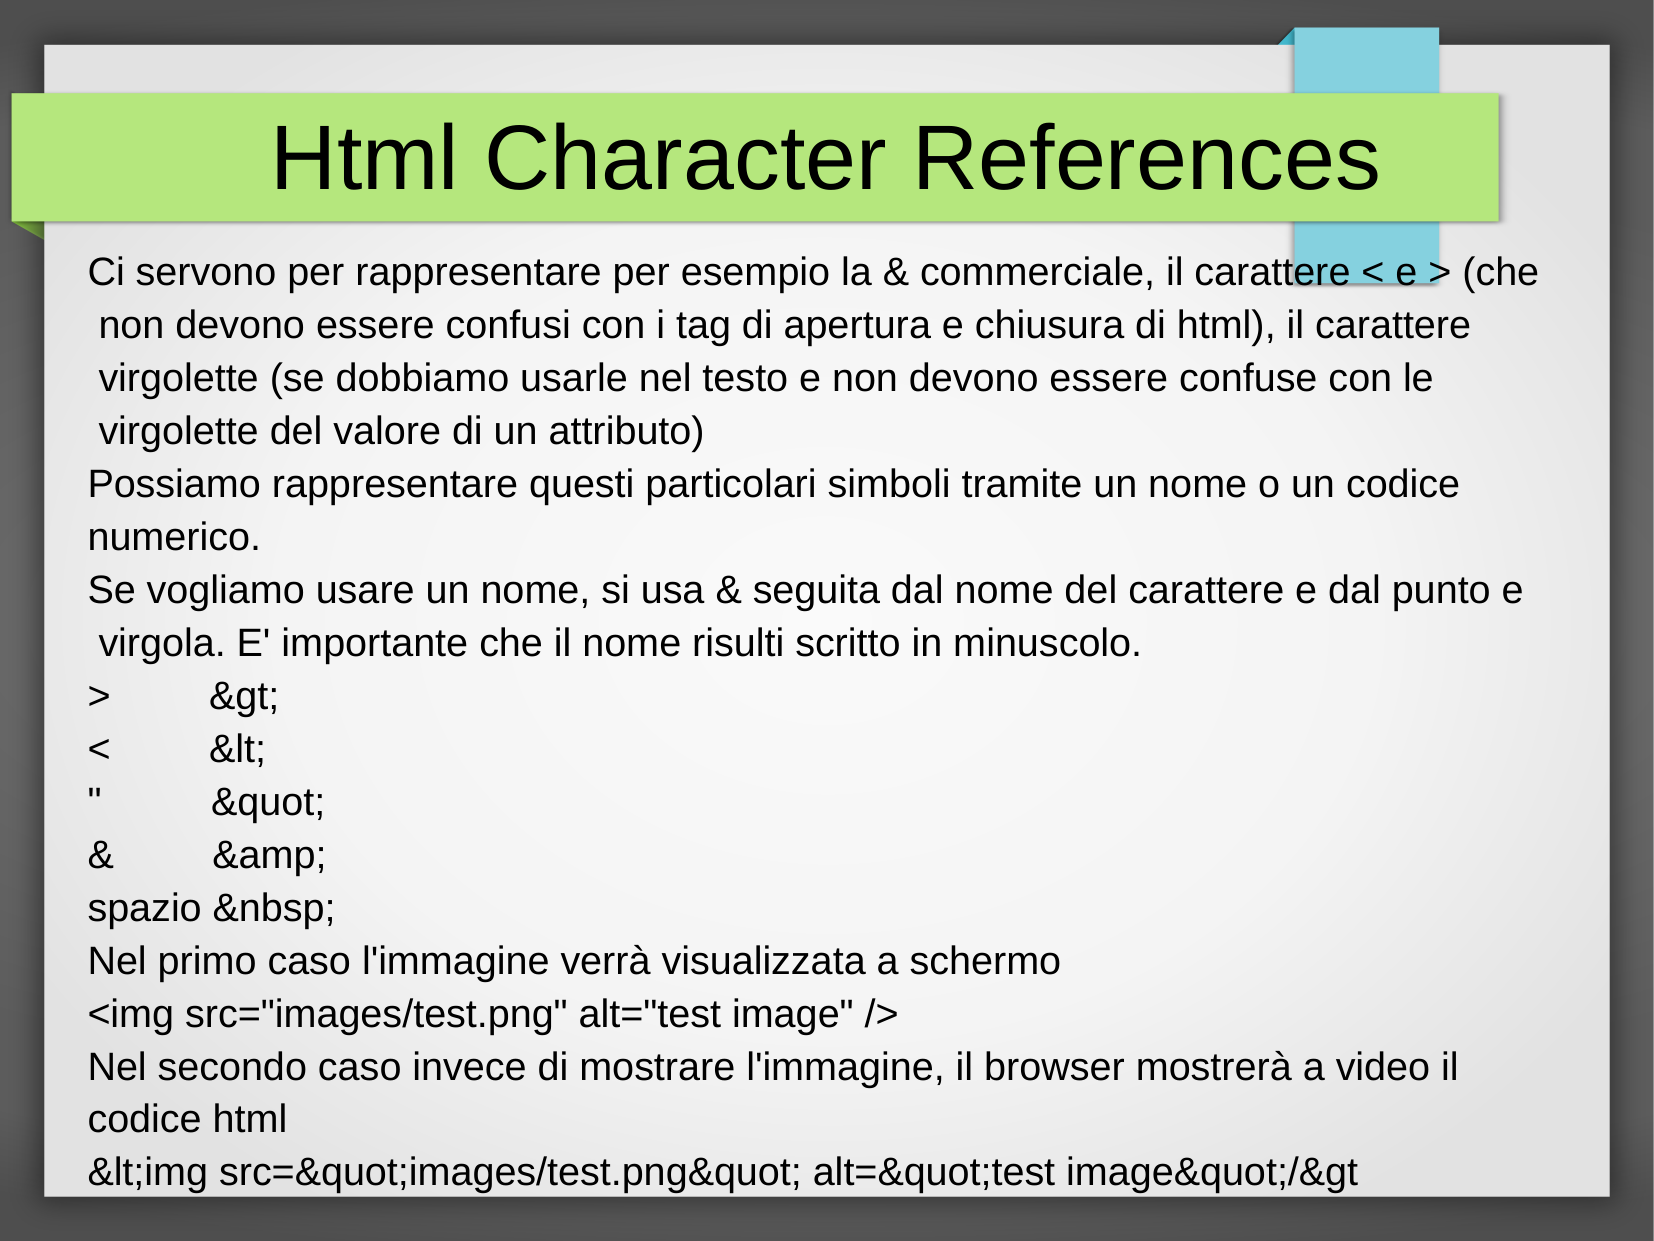

Ci servono per rappresentare per esempio la & commerciale, il carattere < e > (che
 non devono essere confusi con i tag di apertura e chiusura di html), il carattere
 virgolette (se dobbiamo usarle nel testo e non devono essere confuse con le
 virgolette del valore di un attributo)
Possiamo rappresentare questi particolari simboli tramite un nome o un codice
numerico.
Se vogliamo usare un nome, si usa & seguita dal nome del carattere e dal punto e
 virgola. E' importante che il nome risulti scritto in minuscolo.
>         &gt;
<         &lt;
"          &quot;
&         &amp;
spazio &nbsp;
Nel primo caso l'immagine verrà visualizzata a schermo
<img src="images/test.png" alt="test image" />
Nel secondo caso invece di mostrare l'immagine, il browser mostrerà a video il
codice html
&lt;img src=&quot;images/test.png&quot; alt=&quot;test image&quot;/&gt
# Html Character References